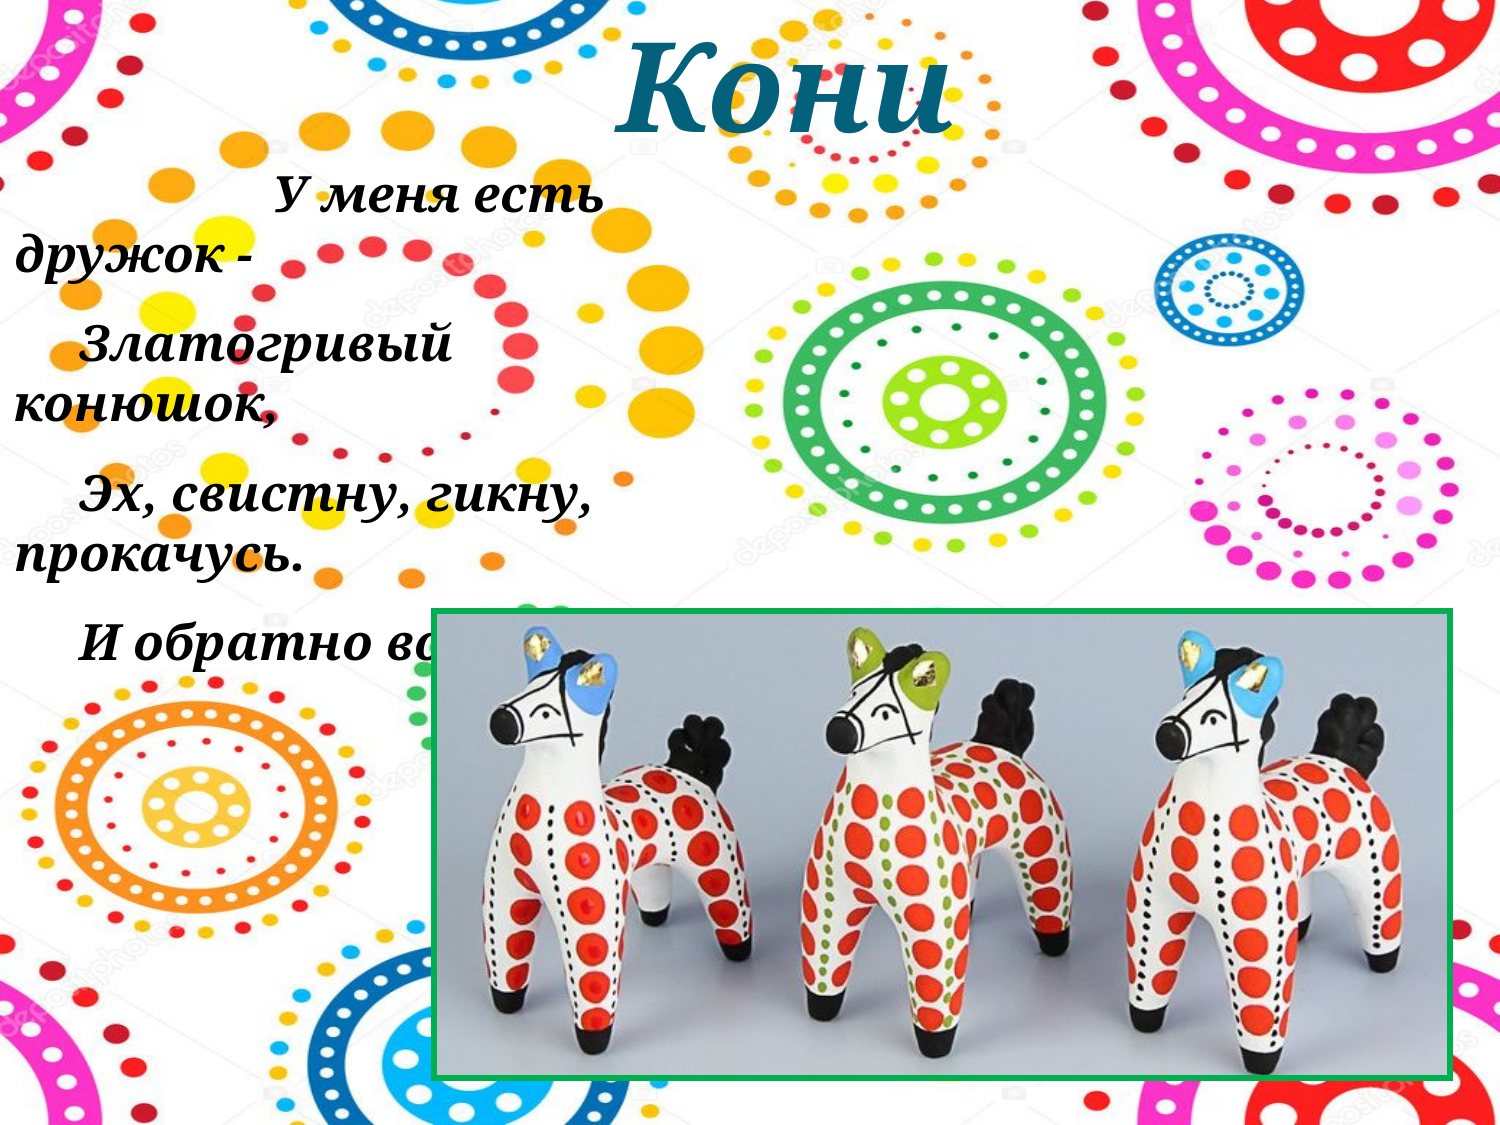

# Кони
 У меня есть дружок -
 Златогривый конюшок,
 Эх, свистну, гикну, прокачусь.
 И обратно ворочусь”.